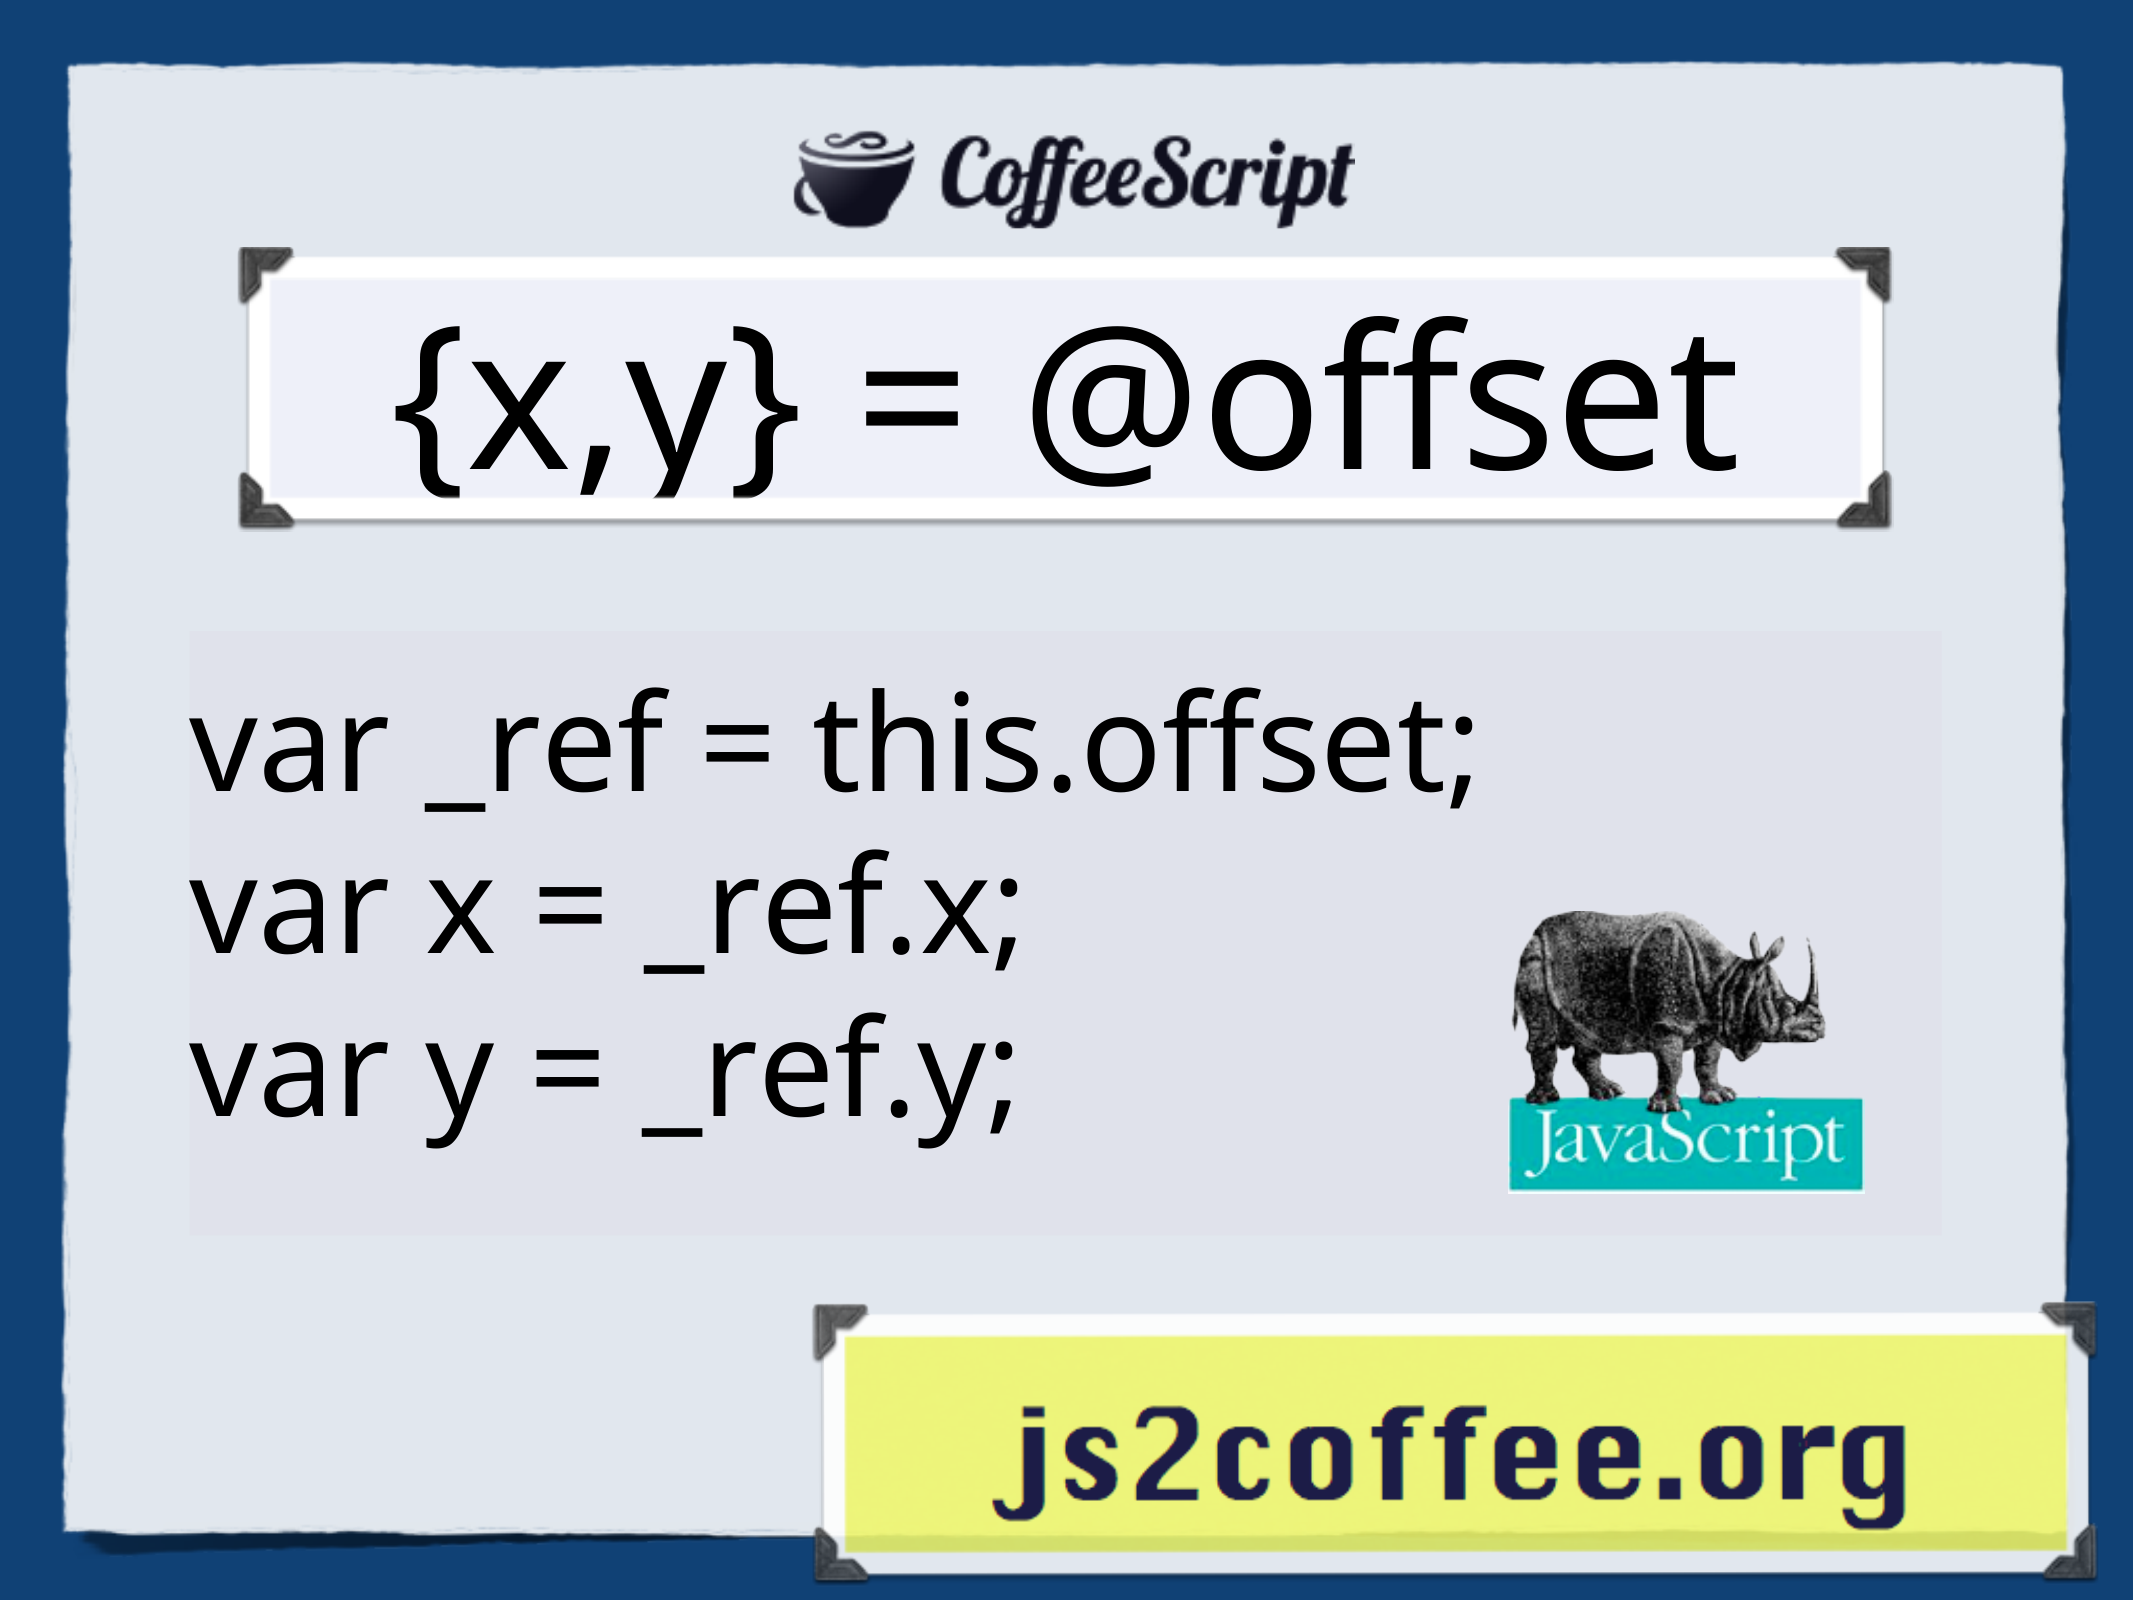

{x,y} = @offset
var _ref = this.offset;
var x = _ref.x;
var y = _ref.y;